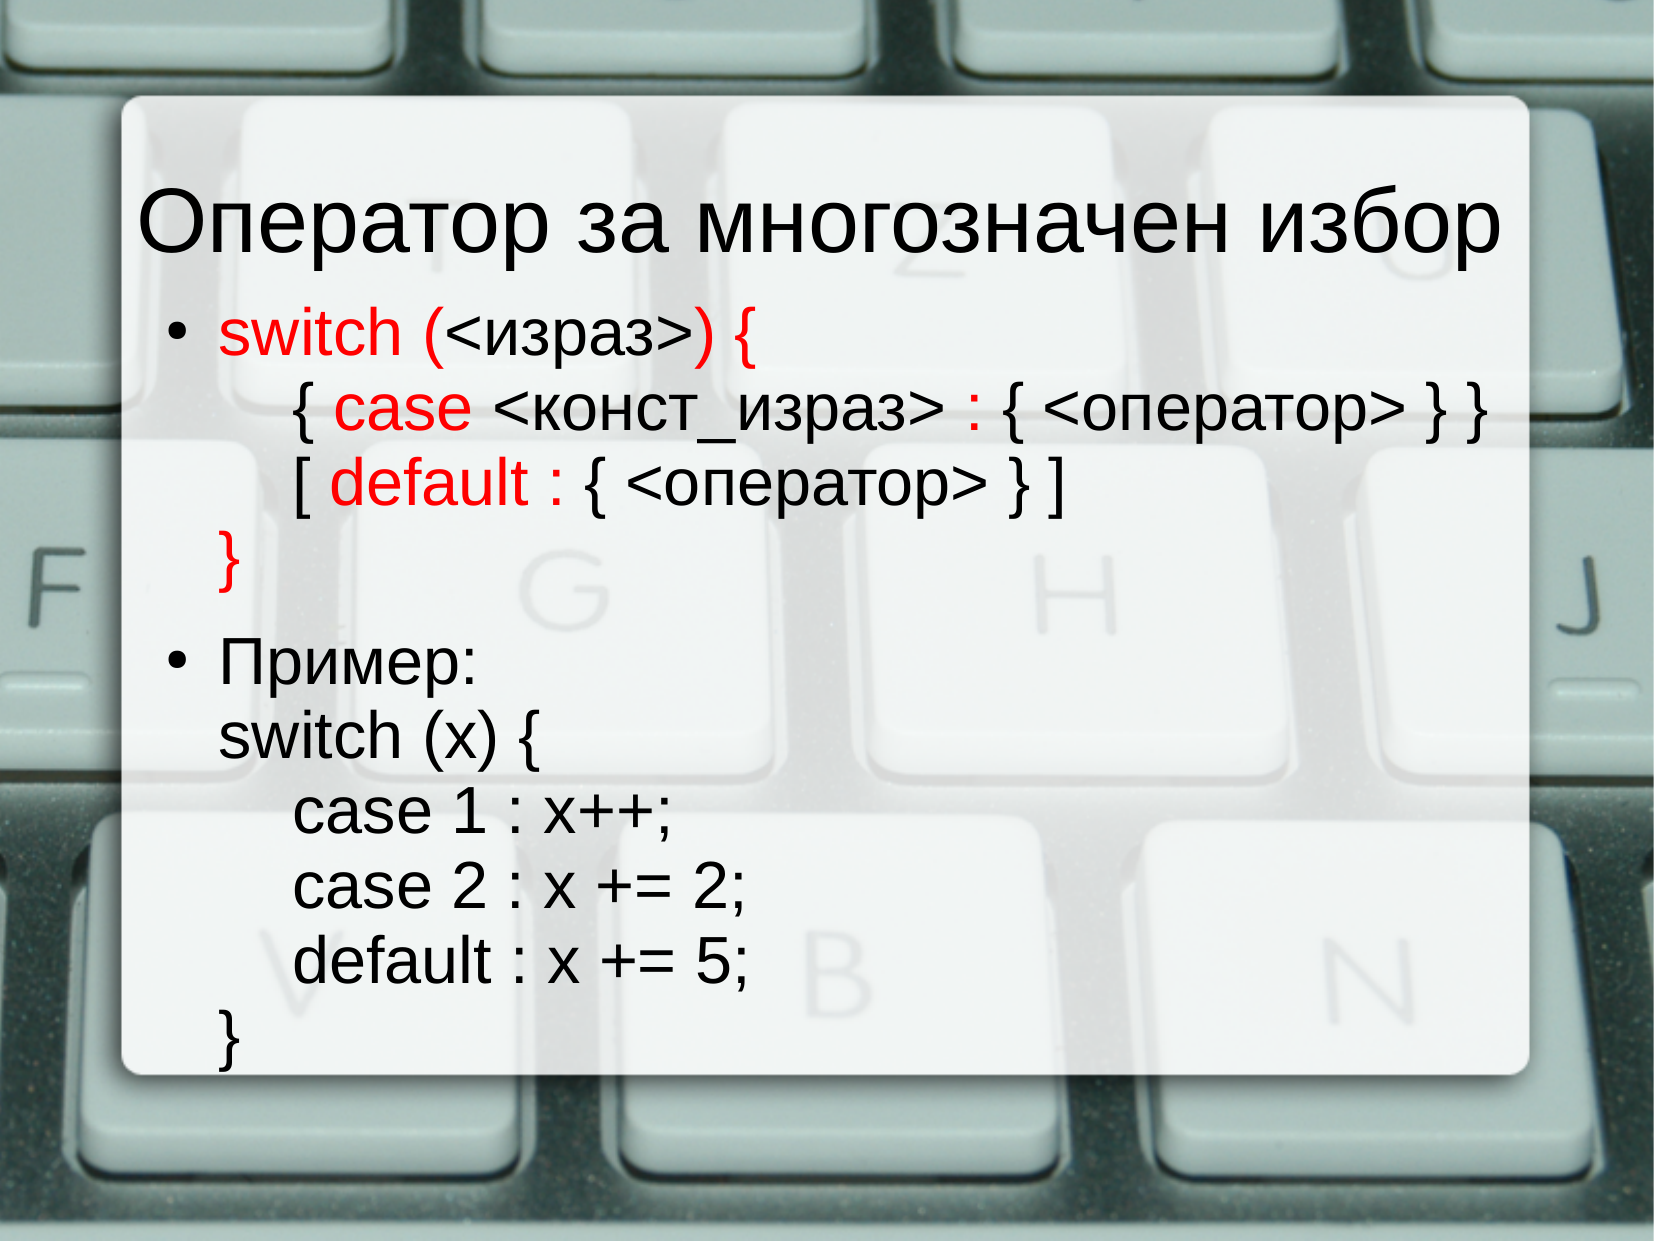

# Оператор за многозначен избор
switch (<израз>) {
	{ case <конст_израз> : { <оператор> } }
	[ default : { <оператор> } ]
}
Пример:
switch (x) {
	case 1 : x++;
	case 2 : x += 2;
	default : x += 5;
}